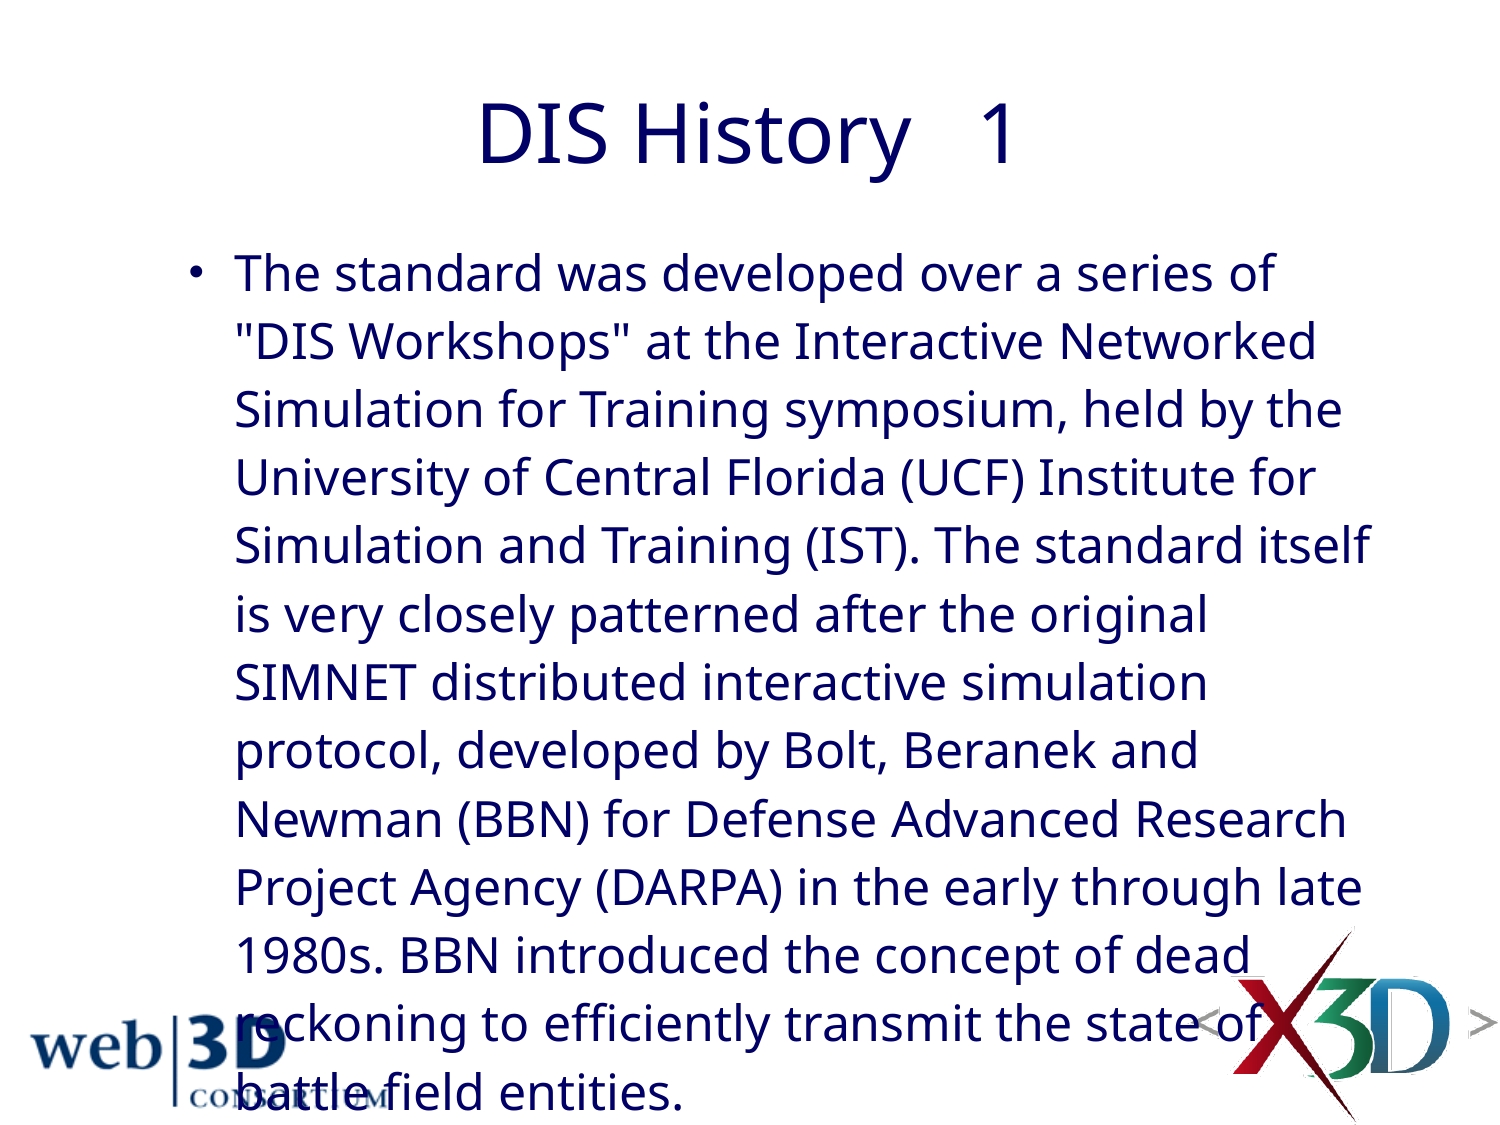

# DIS History 1
The standard was developed over a series of "DIS Workshops" at the Interactive Networked Simulation for Training symposium, held by the University of Central Florida (UCF) Institute for Simulation and Training (IST). The standard itself is very closely patterned after the original SIMNET distributed interactive simulation protocol, developed by Bolt, Beranek and Newman (BBN) for Defense Advanced Research Project Agency (DARPA) in the early through late 1980s. BBN introduced the concept of dead reckoning to efficiently transmit the state of battle field entities.